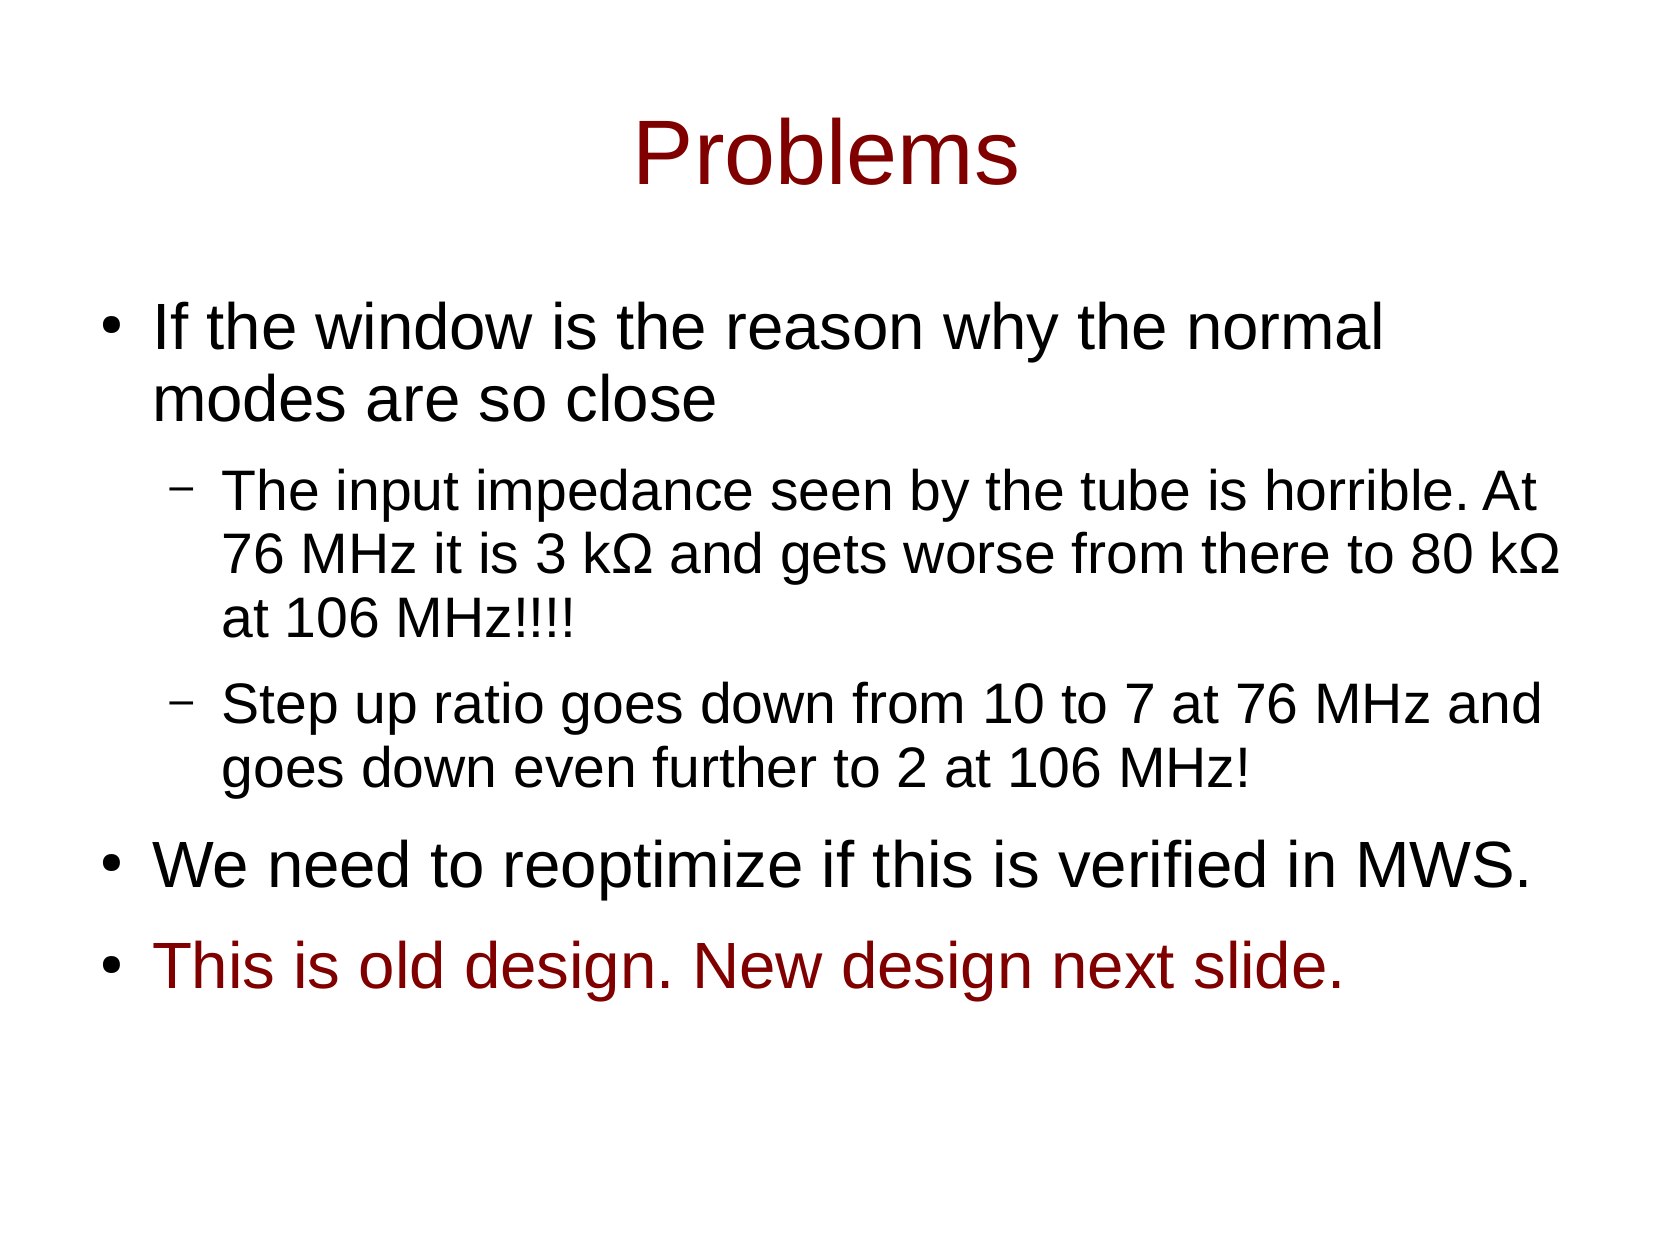

# Problems
If the window is the reason why the normal modes are so close
The input impedance seen by the tube is horrible. At 76 MHz it is 3 kΩ and gets worse from there to 80 kΩ at 106 MHz!!!!
Step up ratio goes down from 10 to 7 at 76 MHz and goes down even further to 2 at 106 MHz!
We need to reoptimize if this is verified in MWS.
This is old design. New design next slide.